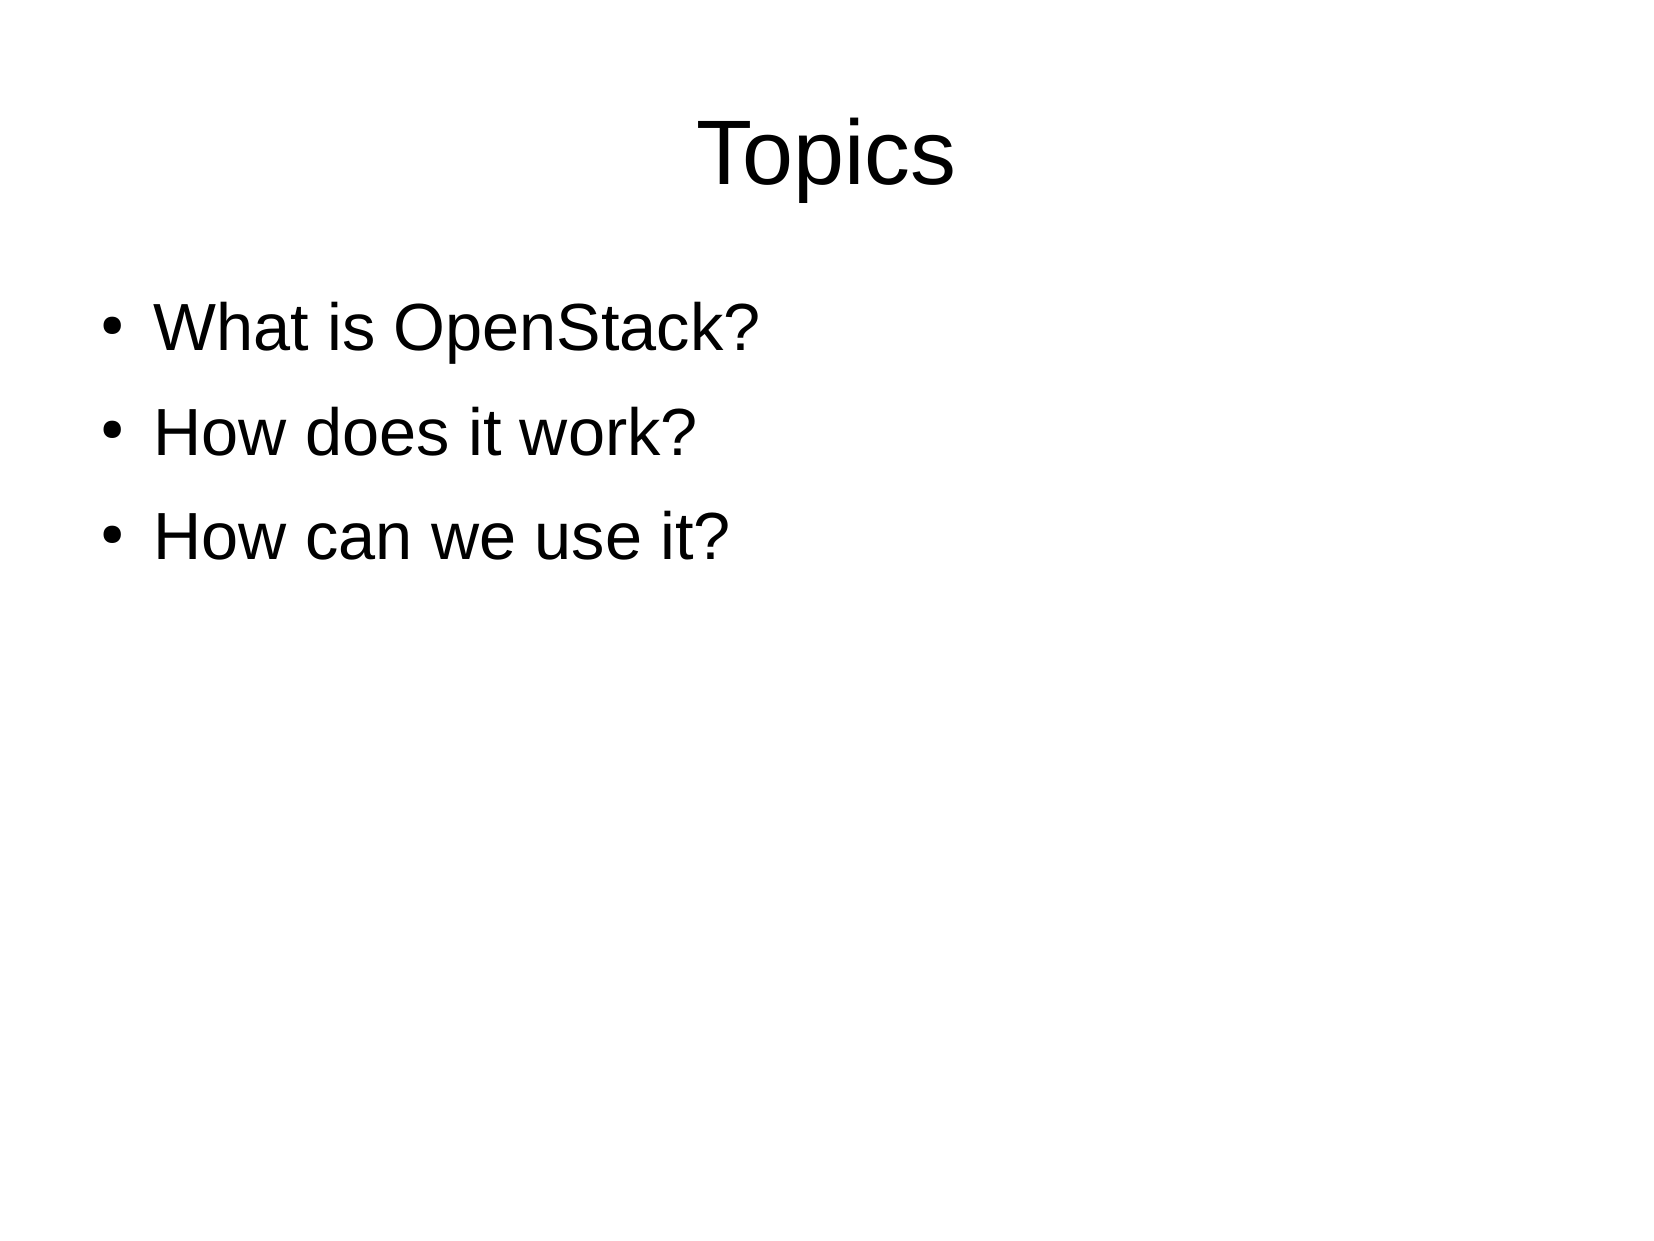

# Topics
What is OpenStack?
How does it work?
How can we use it?